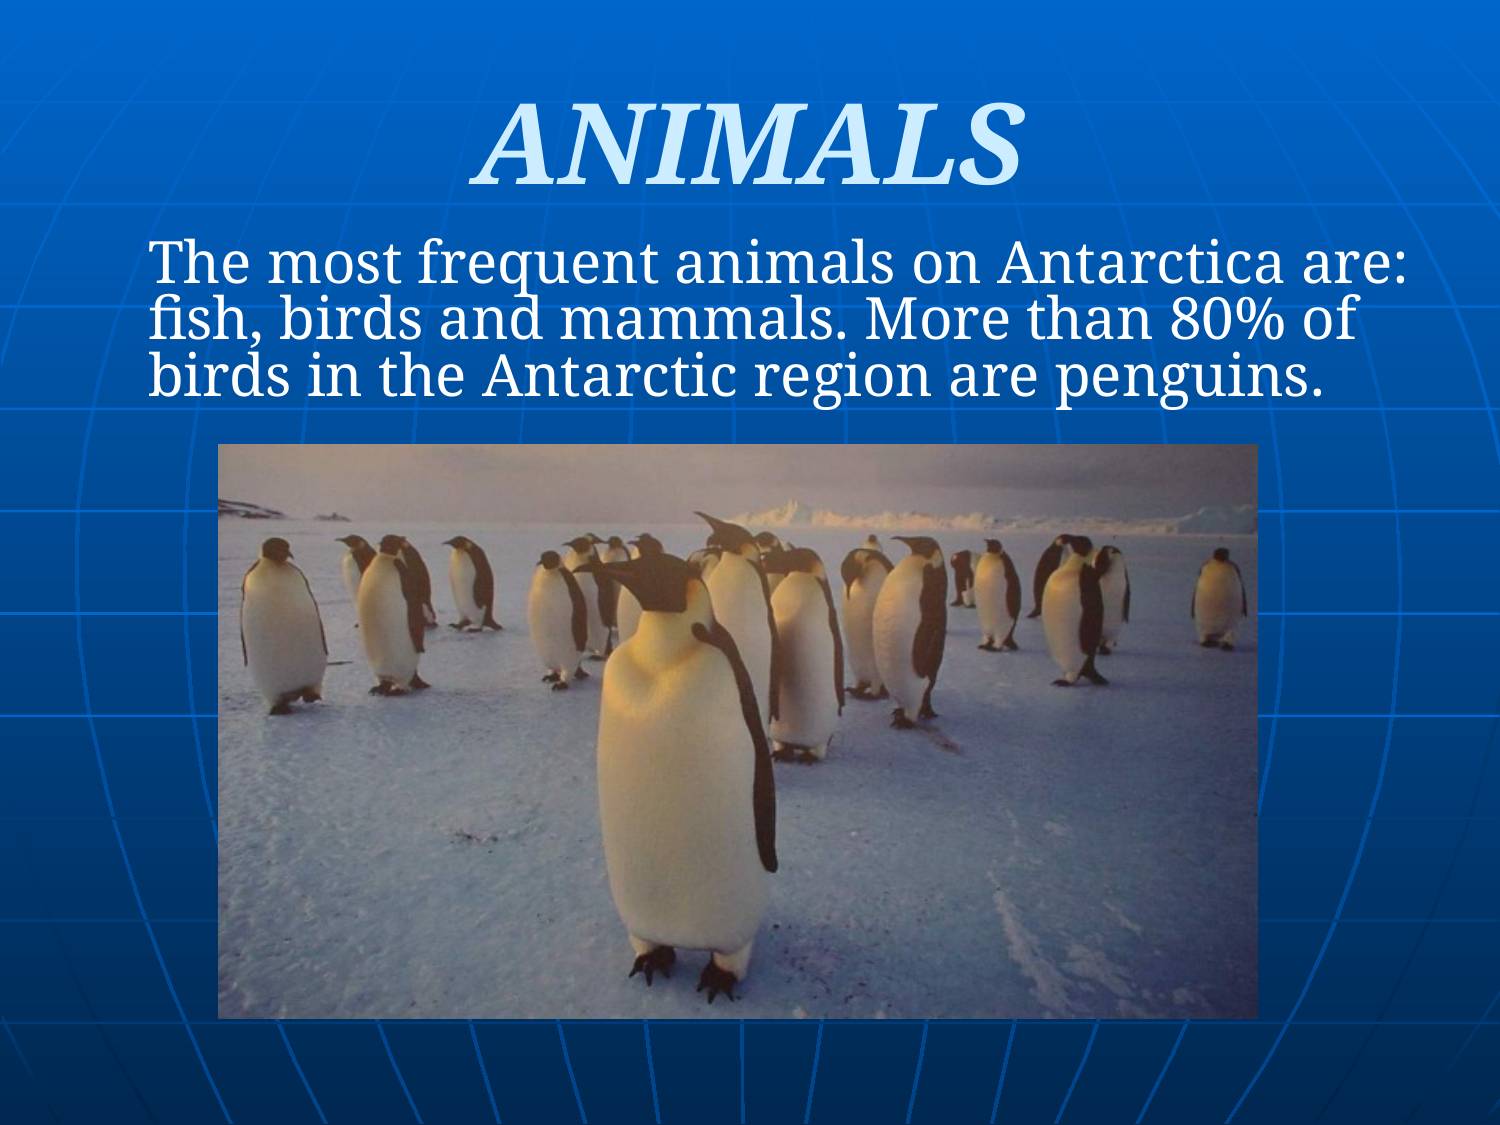

# ANIMALS
	The most frequent animals on Antarctica are: fish, birds and mammals. More than 80% of birds in the Antarctic region are penguins.